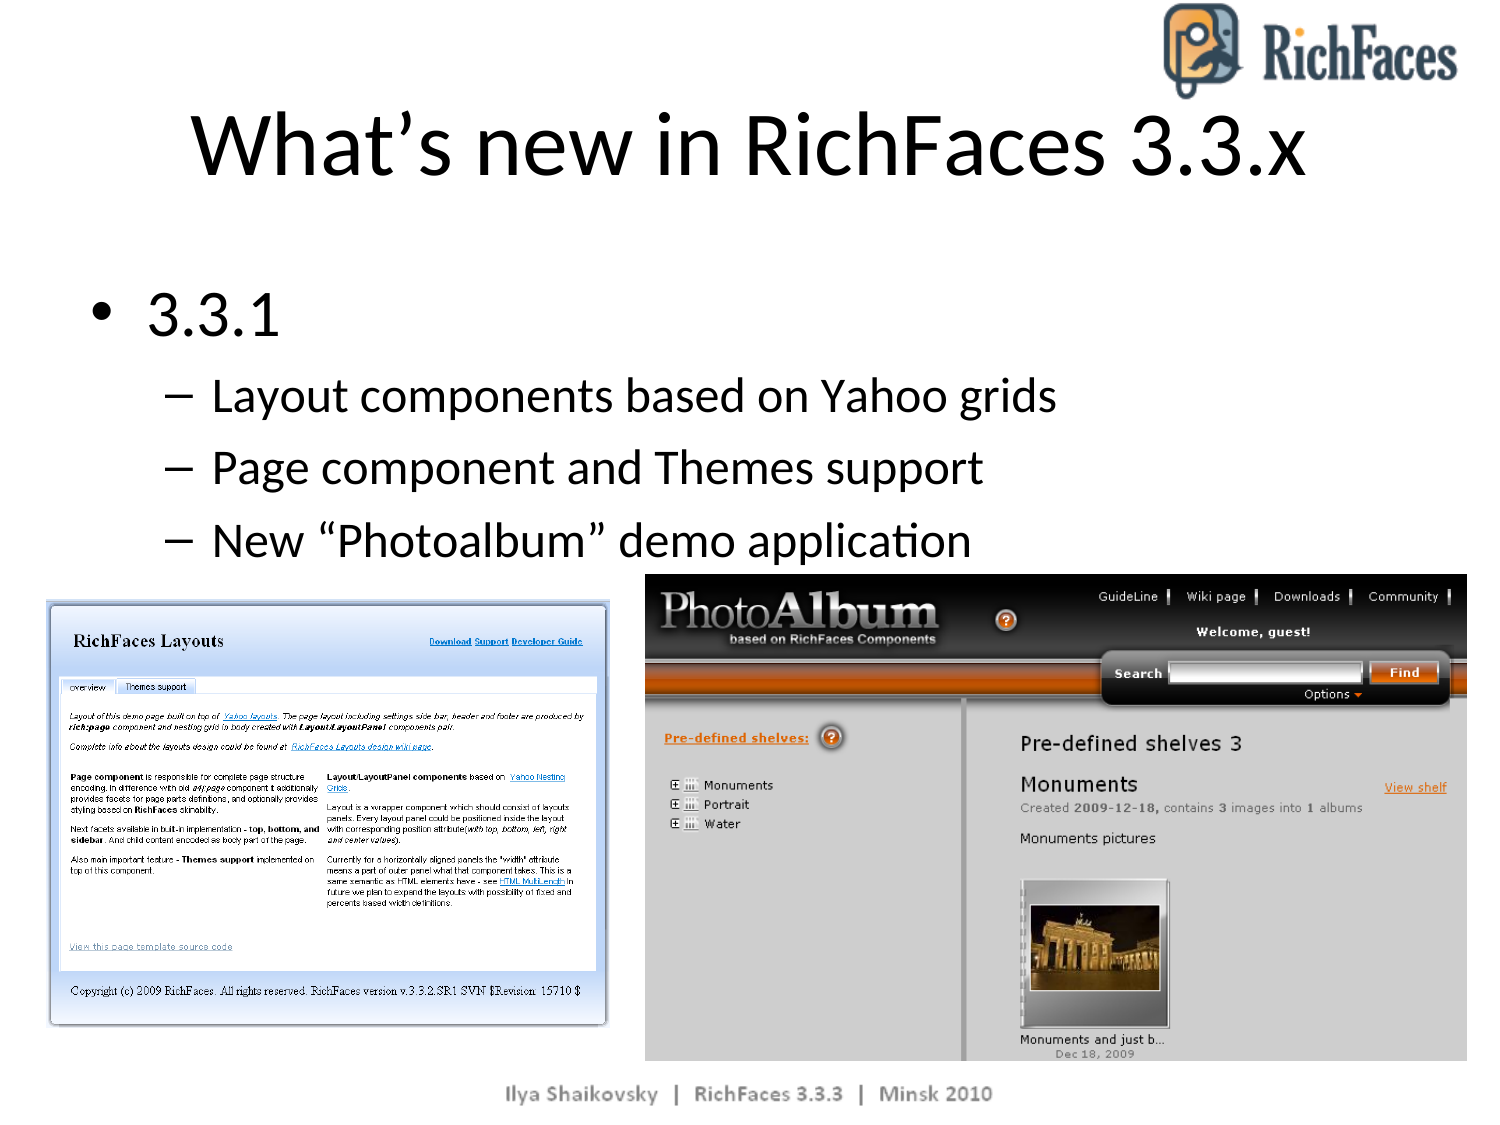

# What’s new in RichFaces 3.3.x
3.3.1
Layout components based on Yahoo grids
Page component and Themes support
New “Photoalbum” demo application